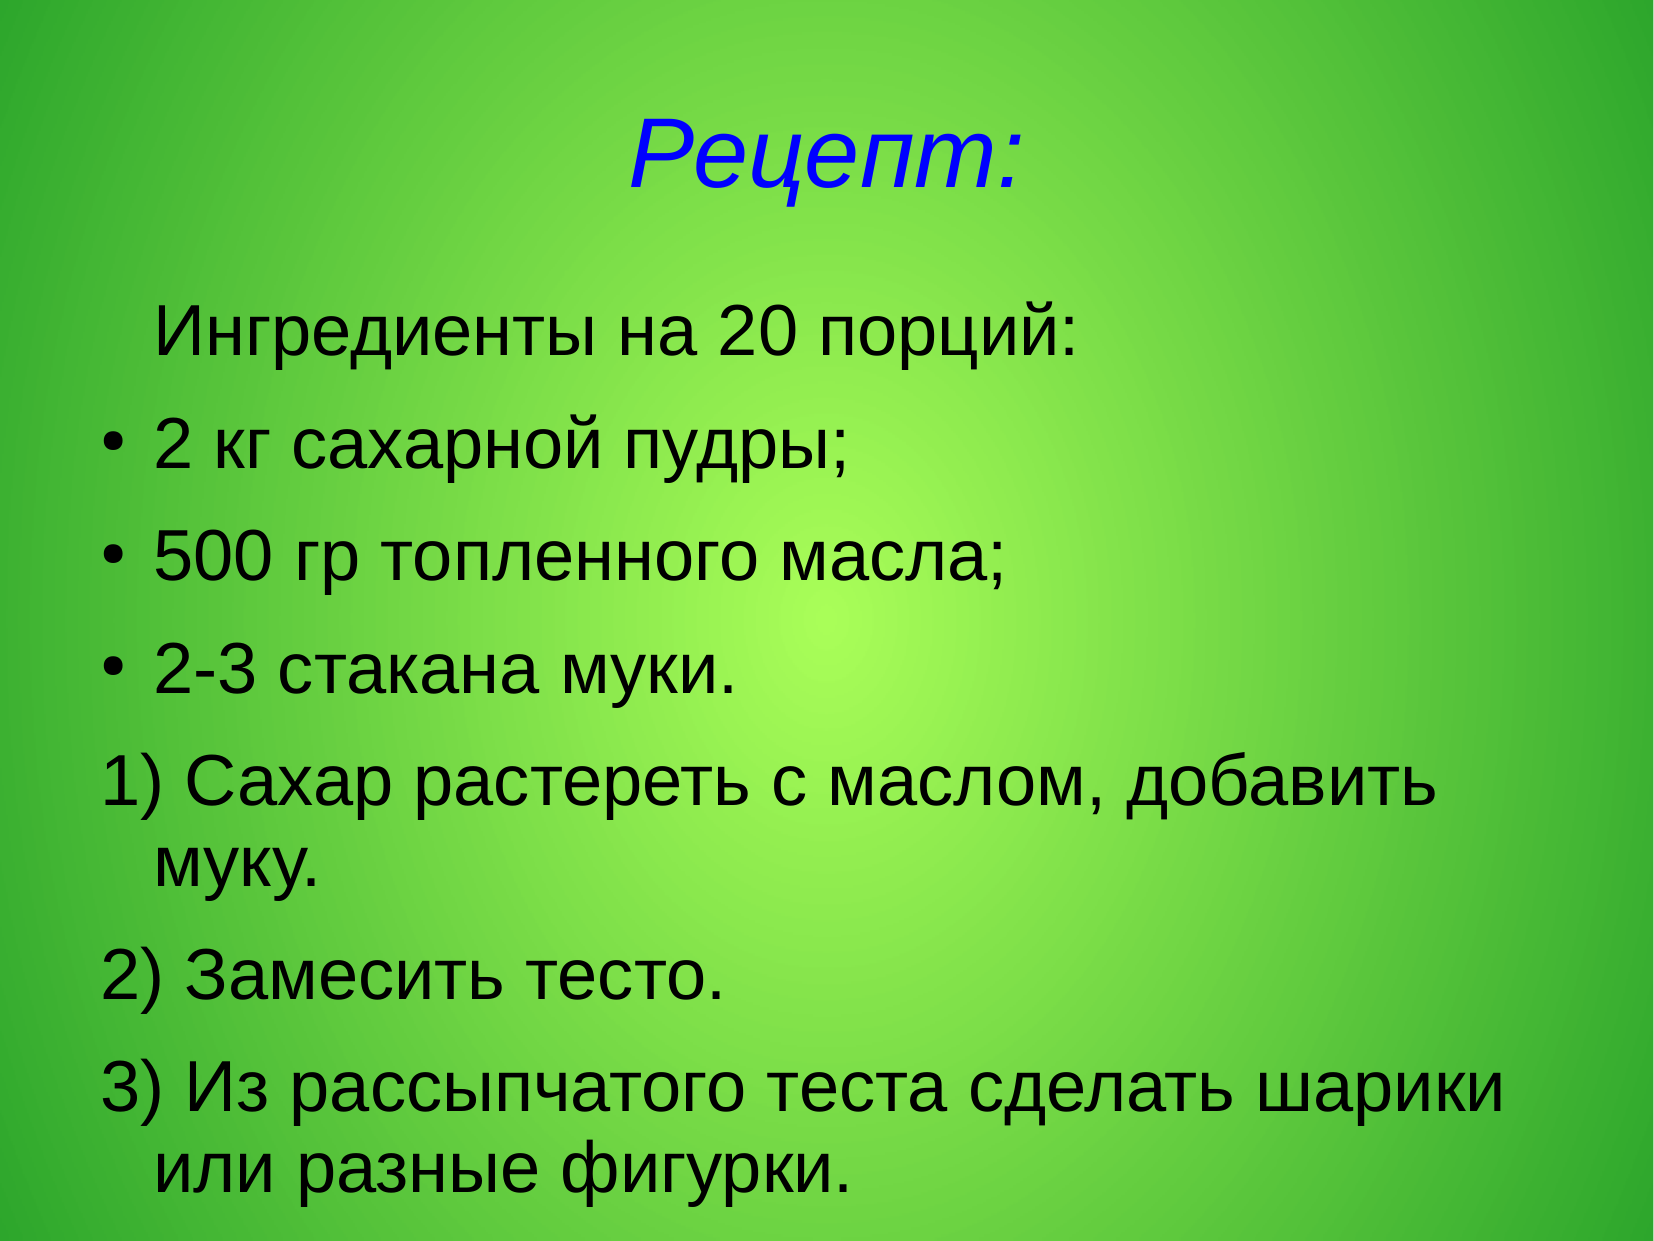

# Рецепт:
Ингредиенты на 20 порций:
2 кг сахарной пудры;
500 гр топленного масла;
2-3 стакана муки.
 Сахар растереть с маслом, добавить муку.
 Замесить тесто.
 Из рассыпчатого теста сделать шарики или разные фигурки.
 Положить их на противень, выпекать до бледно-золотистого цвета.